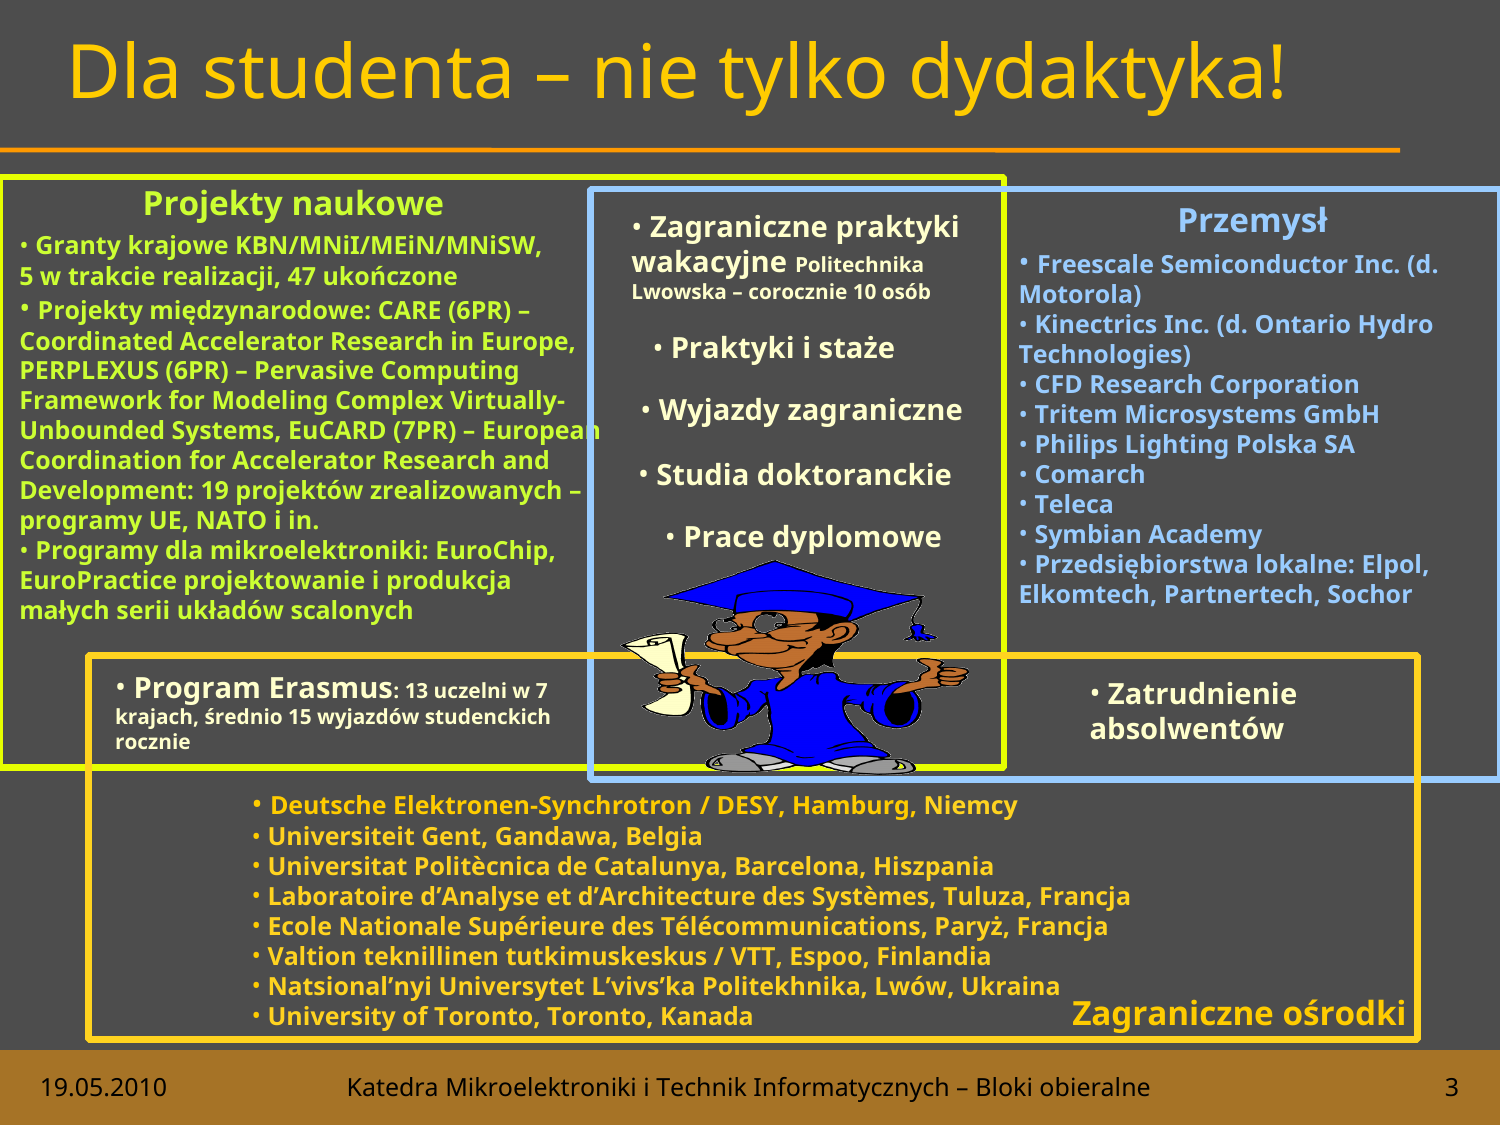

# Dla studenta – nie tylko dydaktyka!
Projekty naukowe
Przemysł
 Zagraniczne praktyki wakacyjne Politechnika Lwowska – corocznie 10 osób
 Granty krajowe KBN/MNiI/MEiN/MNiSW,
5 w trakcie realizacji, 47 ukończone
 Projekty międzynarodowe: CARE (6PR) – Coordinated Accelerator Research in Europe, PERPLEXUS (6PR) – Pervasive Computing Framework for Modeling Complex Virtually-Unbounded Systems, EuCARD (7PR) – European Coordination for Accelerator Research and Development: 19 projektów zrealizowanych – programy UE, NATO i in.
 Programy dla mikroelektroniki: EuroChip, EuroPractice projektowanie i produkcja małych serii układów scalonych
 Freescale Semiconductor Inc. (d. Motorola)
 Kinectrics Inc. (d. Ontario Hydro Technologies)
 CFD Research Corporation
 Tritem Microsystems GmbH
 Philips Lighting Polska SA
 Comarch
 Teleca
 Symbian Academy
 Przedsiębiorstwa lokalne: Elpol, Elkomtech, Partnertech, Sochor
 Praktyki i staże
 Wyjazdy zagraniczne
 Studia doktoranckie
 Prace dyplomowe
 Program Erasmus: 13 uczelni w 7 krajach, średnio 15 wyjazdów studenckich rocznie
 Zatrudnienie absolwentów
 Deutsche Elektronen-Synchrotron / DESY, Hamburg, Niemcy
 Universiteit Gent, Gandawa, Belgia
 Universitat Politècnica de Catalunya, Barcelona, Hiszpania
 Laboratoire d’Analyse et d’Architecture des Systèmes, Tuluza, Francja
 Ecole Nationale Supérieure des Télécommunications, Paryż, Francja
 Valtion teknillinen tutkimuskeskus / VTT, Espoo, Finlandia
 Natsional’nyi Universytet L’vivs’ka Politekhnika, Lwów, Ukraina
 University of Toronto, Toronto, Kanada
Zagraniczne ośrodki
19.05.2010
Katedra Mikroelektroniki i Technik Informatycznych – Bloki obieralne
3